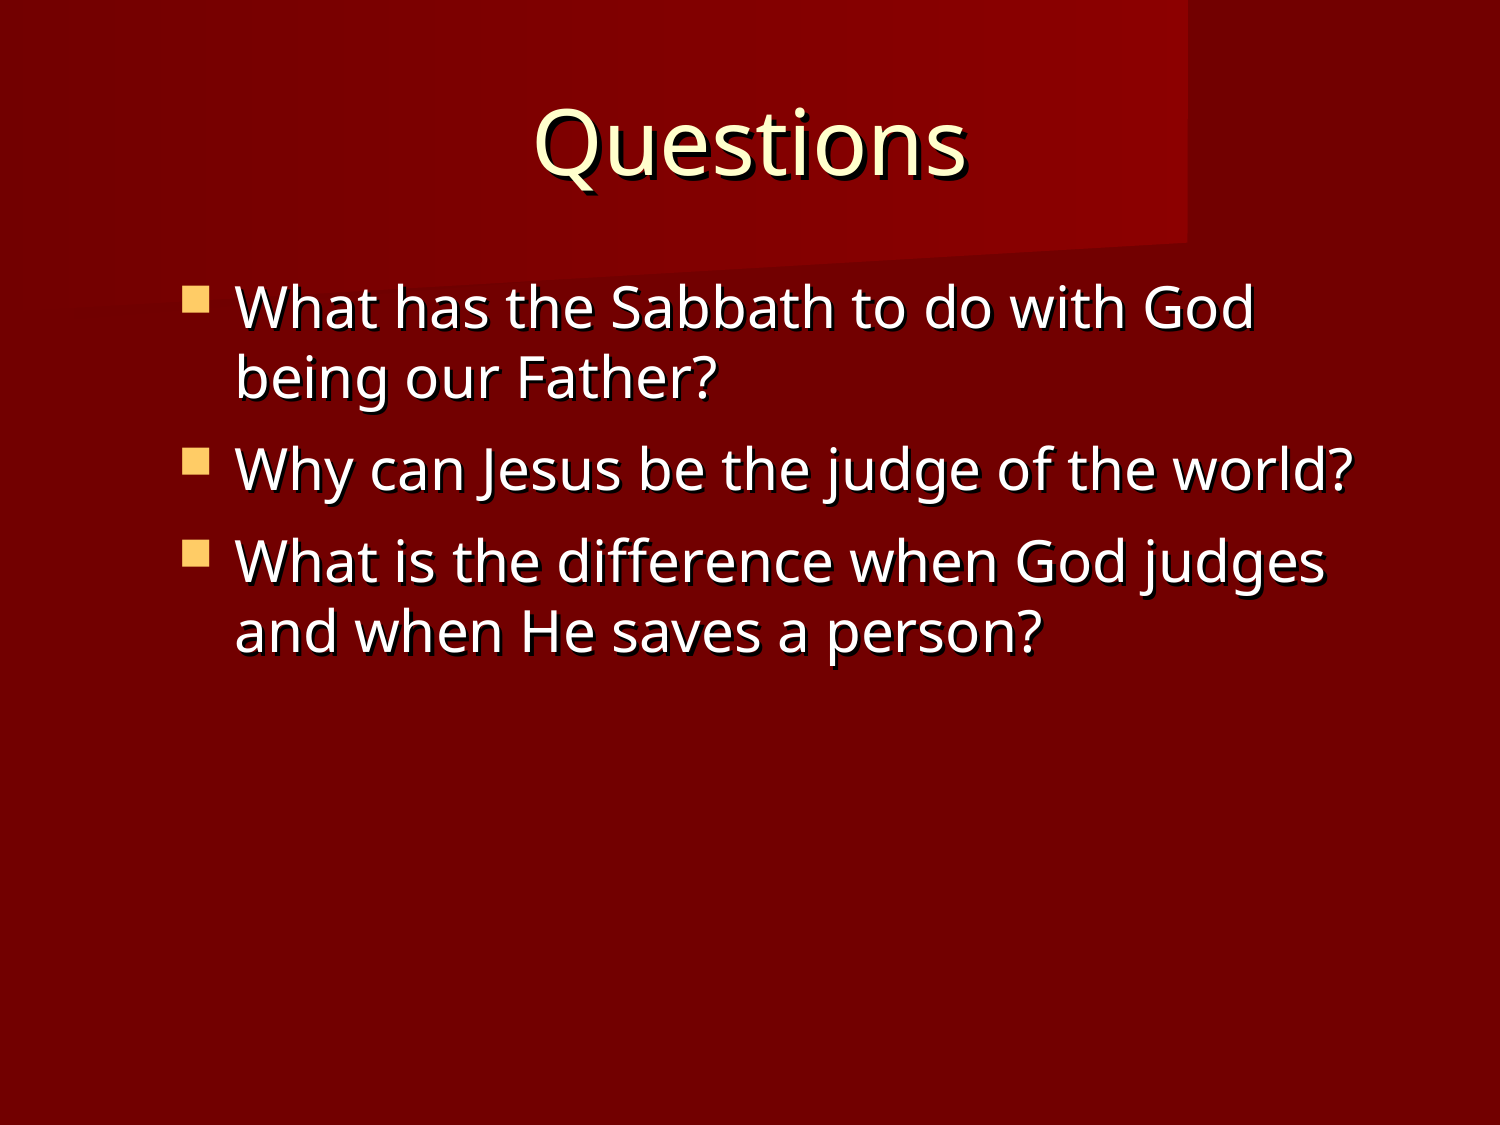

# Questions
What has the Sabbath to do with God being our Father?
Why can Jesus be the judge of the world?
What is the difference when God judges and when He saves a person?